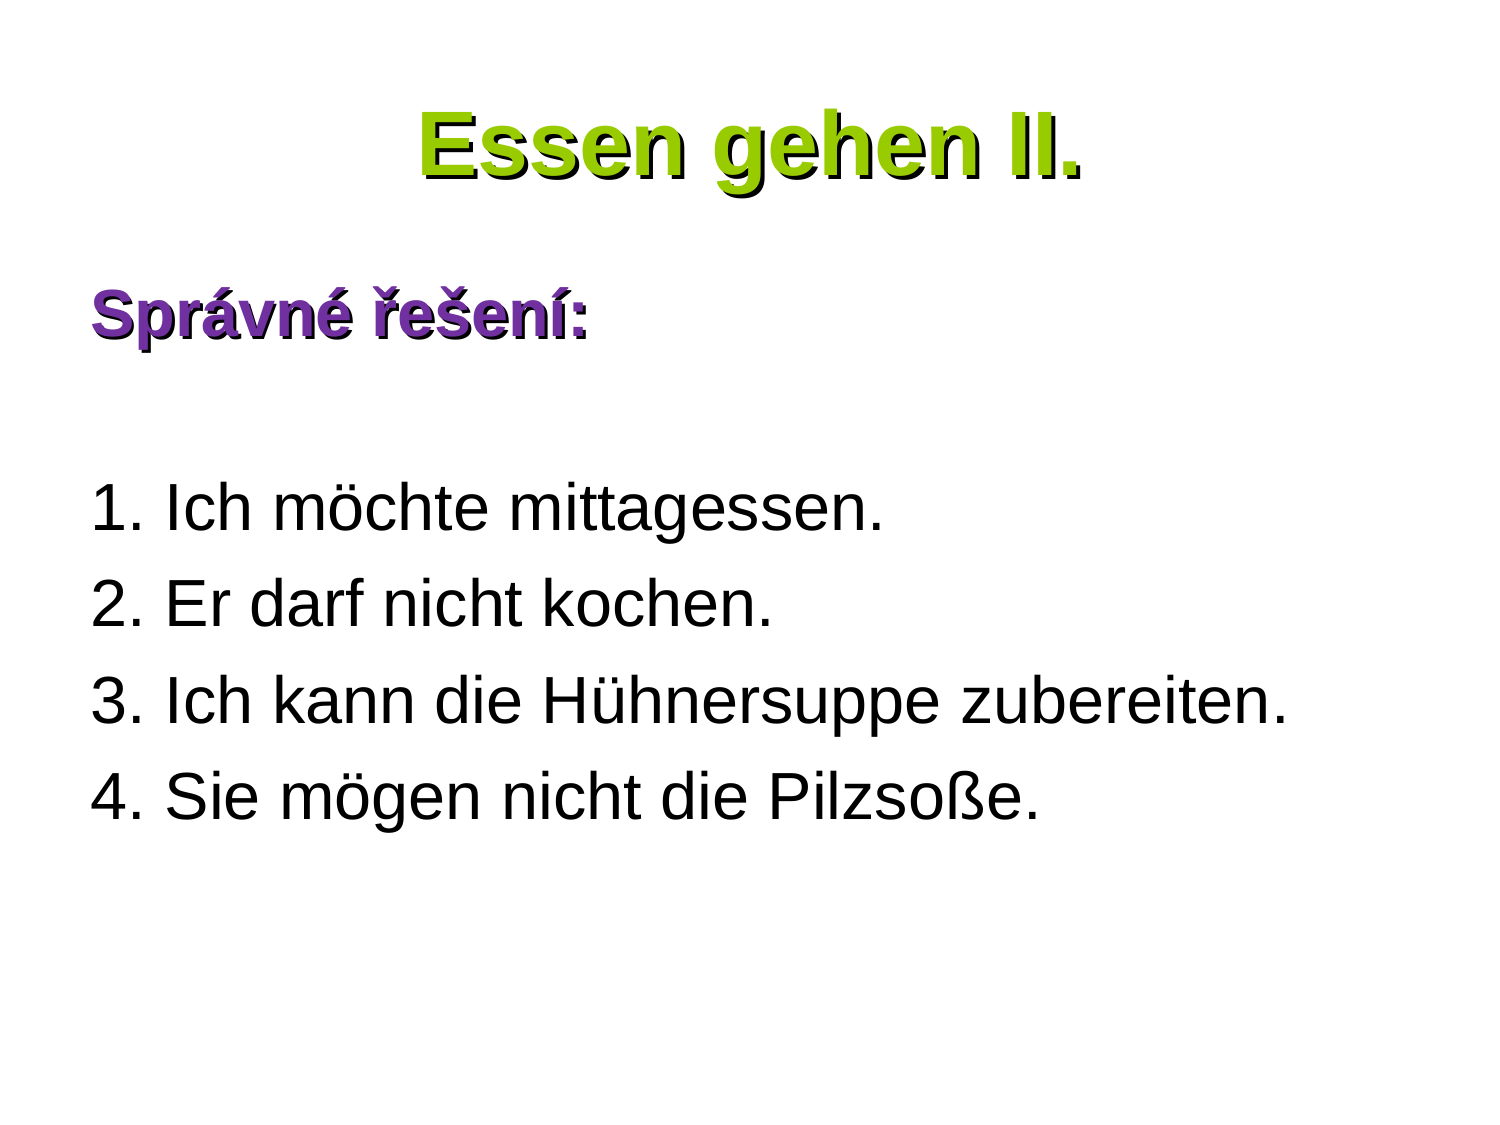

# Essen gehen II.
Správné řešení:
 Ich möchte mittagessen.
 Er darf nicht kochen.
 Ich kann die Hühnersuppe zubereiten.
 Sie mögen nicht die Pilzsoße.